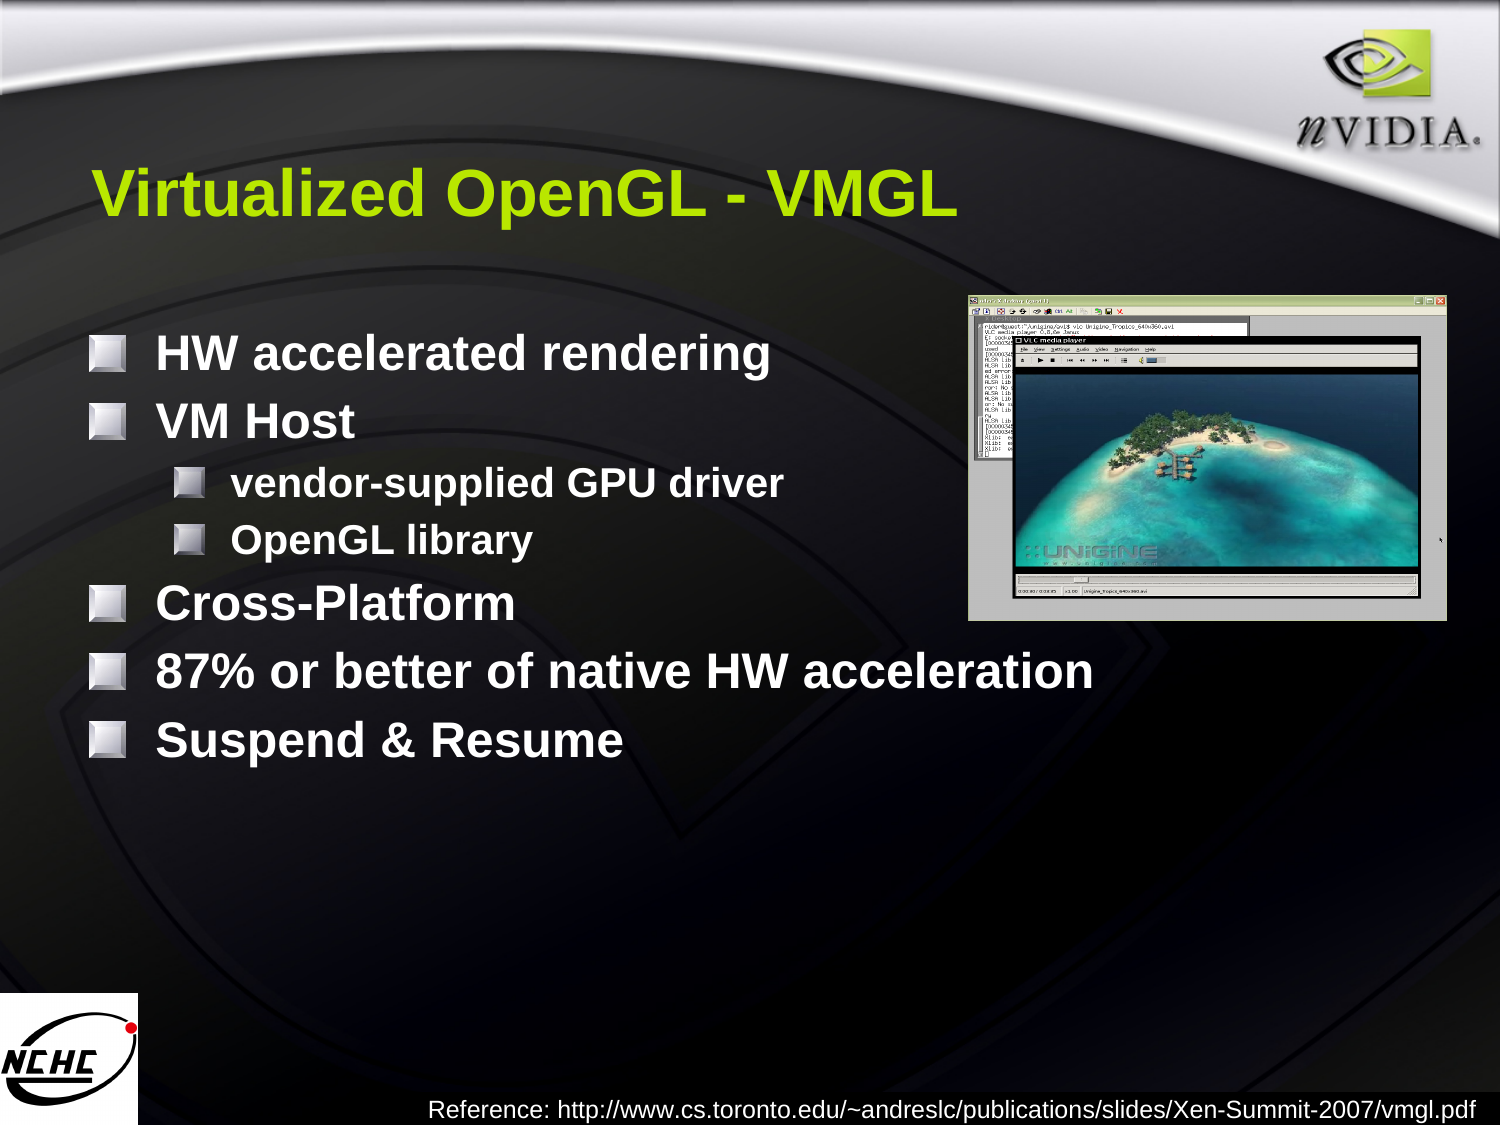

# Virtualized OpenGL - VMGL
HW accelerated rendering
VM Host
vendor-supplied GPU driver
OpenGL library
Cross-Platform
87% or better of native HW acceleration
Suspend & Resume
Reference: http://www.cs.toronto.edu/~andreslc/publications/slides/Xen-Summit-2007/vmgl.pdff